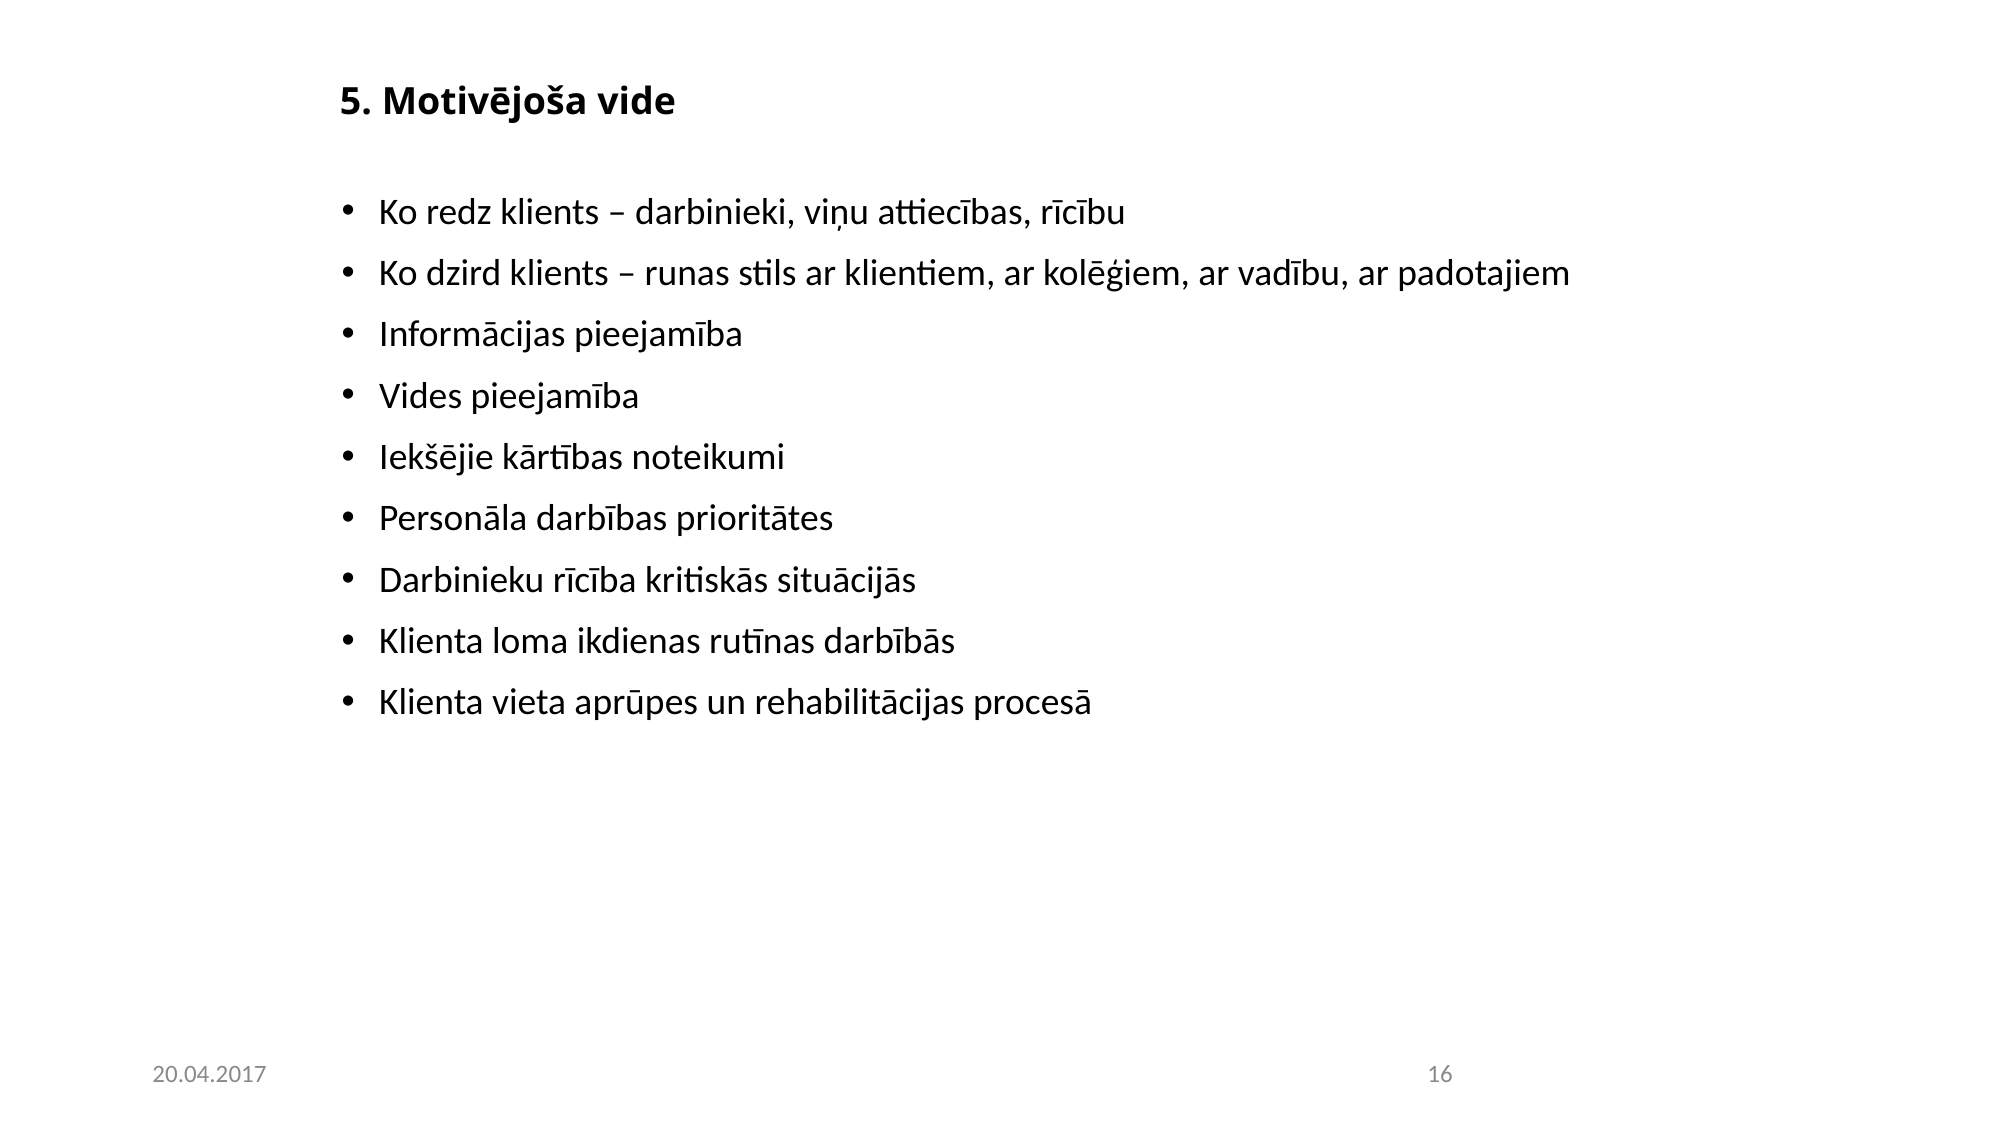

# 5. Motivējoša vide
Ko redz klients – darbinieki, viņu attiecības, rīcību
Ko dzird klients – runas stils ar klientiem, ar kolēģiem, ar vadību, ar padotajiem
Informācijas pieejamība
Vides pieejamība
Iekšējie kārtības noteikumi
Personāla darbības prioritātes
Darbinieku rīcība kritiskās situācijās
Klienta loma ikdienas rutīnas darbībās
Klienta vieta aprūpes un rehabilitācijas procesā
20.04.2017